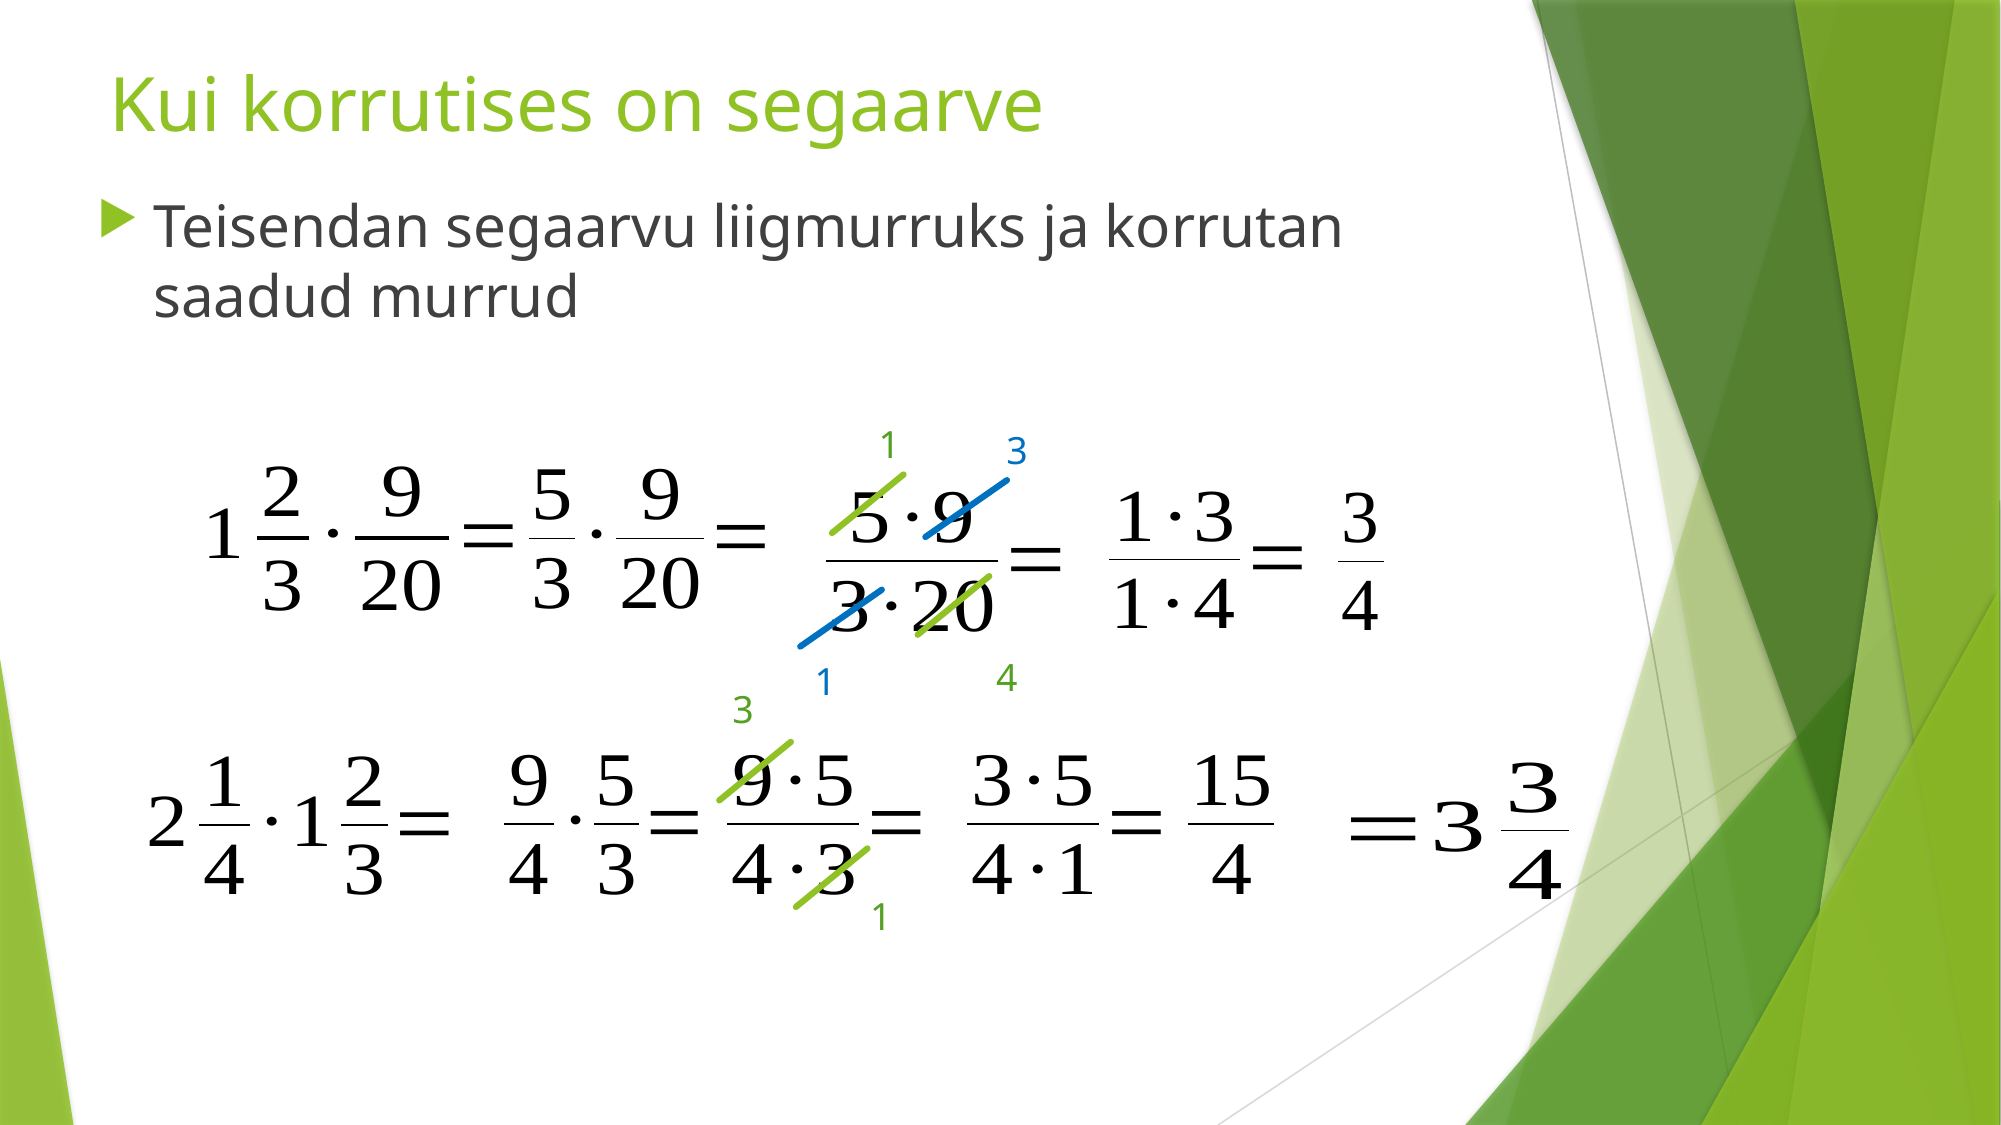

# Kui korrutises on segaarve
Teisendan segaarvu liigmurruks ja korrutan saadud murrud
1
3
4
1
3
1